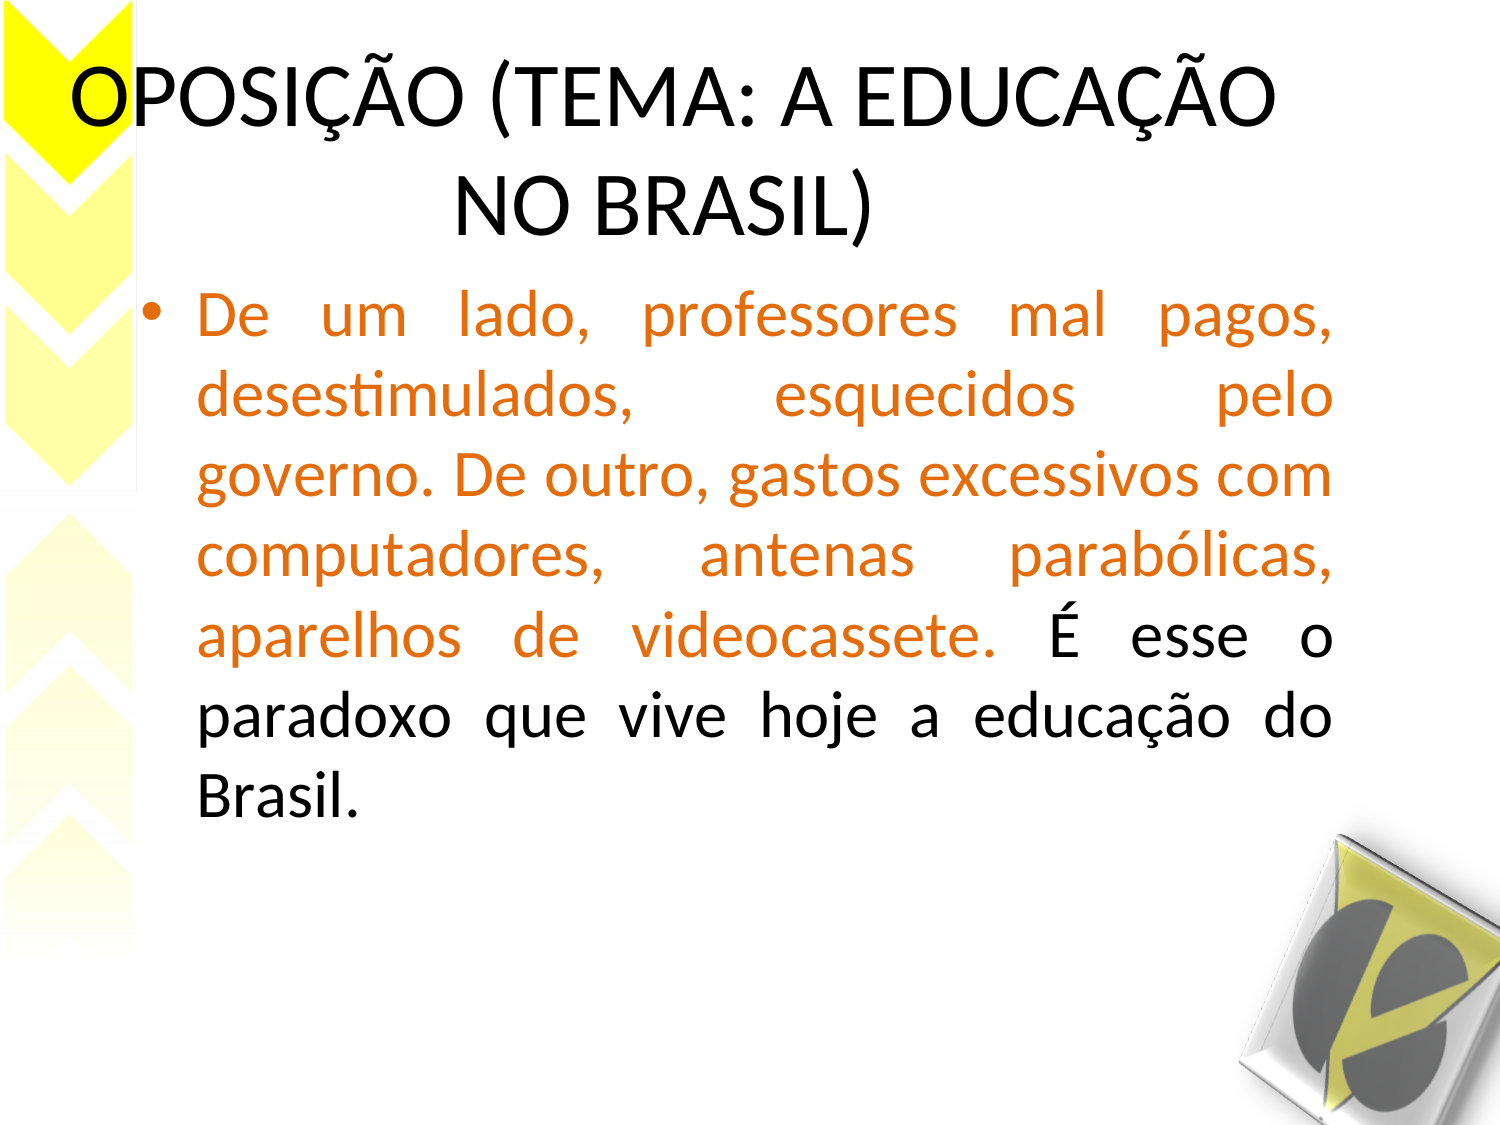

# OPOSIÇÃO (TEMA: A EDUCAÇÃO NO BRASIL)
De um lado, professores mal pagos, desestimulados, esquecidos pelo governo. De outro, gastos excessivos com computadores, antenas parabólicas, aparelhos de videocassete. É esse o paradoxo que vive hoje a educação do Brasil.